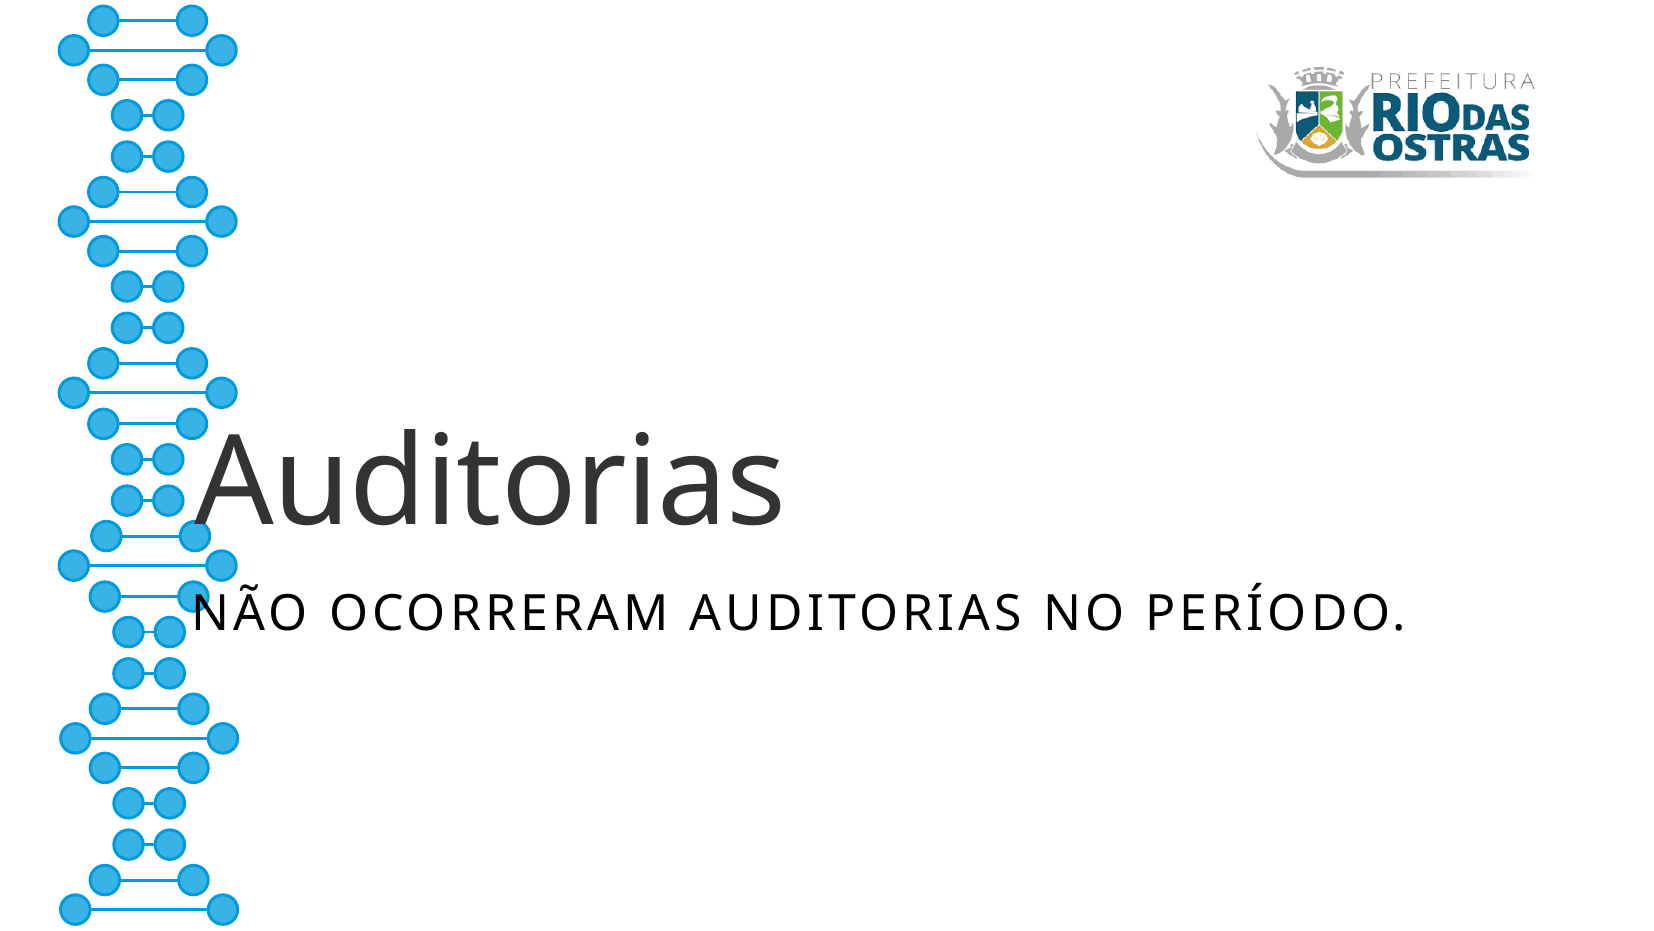

# Auditorias
Não ocorreram auditorias no período.